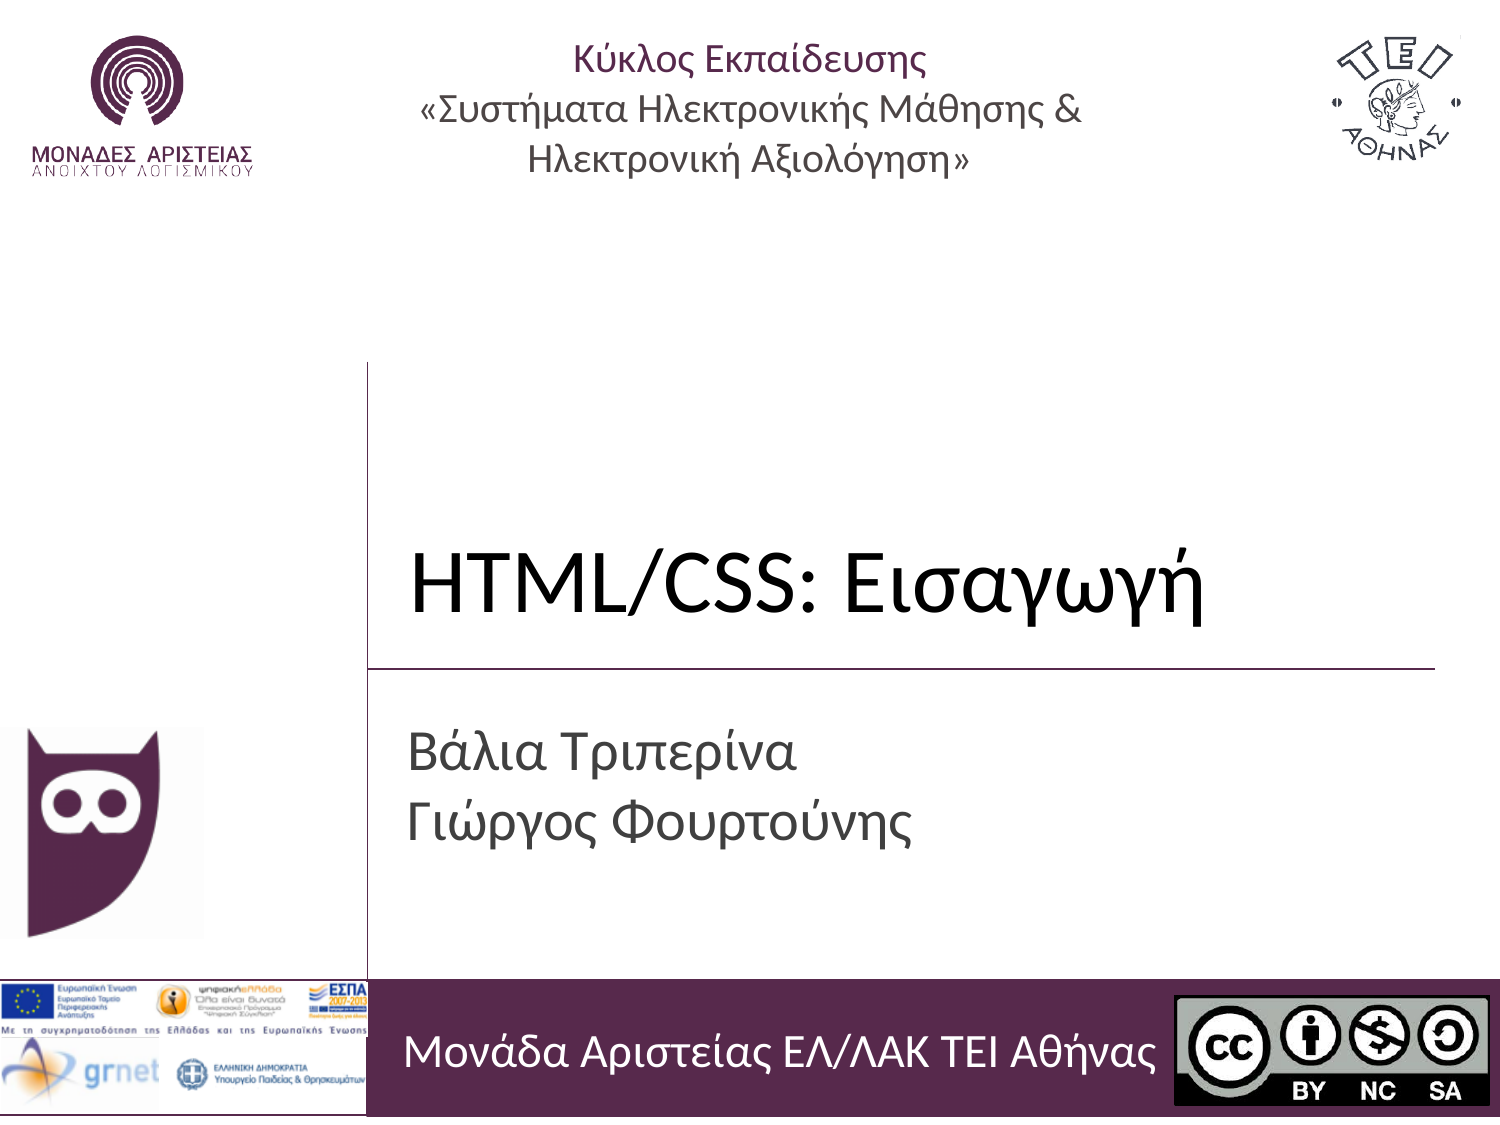

Κύκλος Εκπαίδευσης
«Συστήματα Ηλεκτρονικής Μάθησης & Ηλεκτρονική Αξιολόγηση»
# HTML/CSS: Εισαγωγή
Βάλια Τριπερίνα
Γιώργος Φουρτούνης
Μονάδα Αριστείας ΕΛ/ΛΑΚ ΤΕΙ Αθήνας